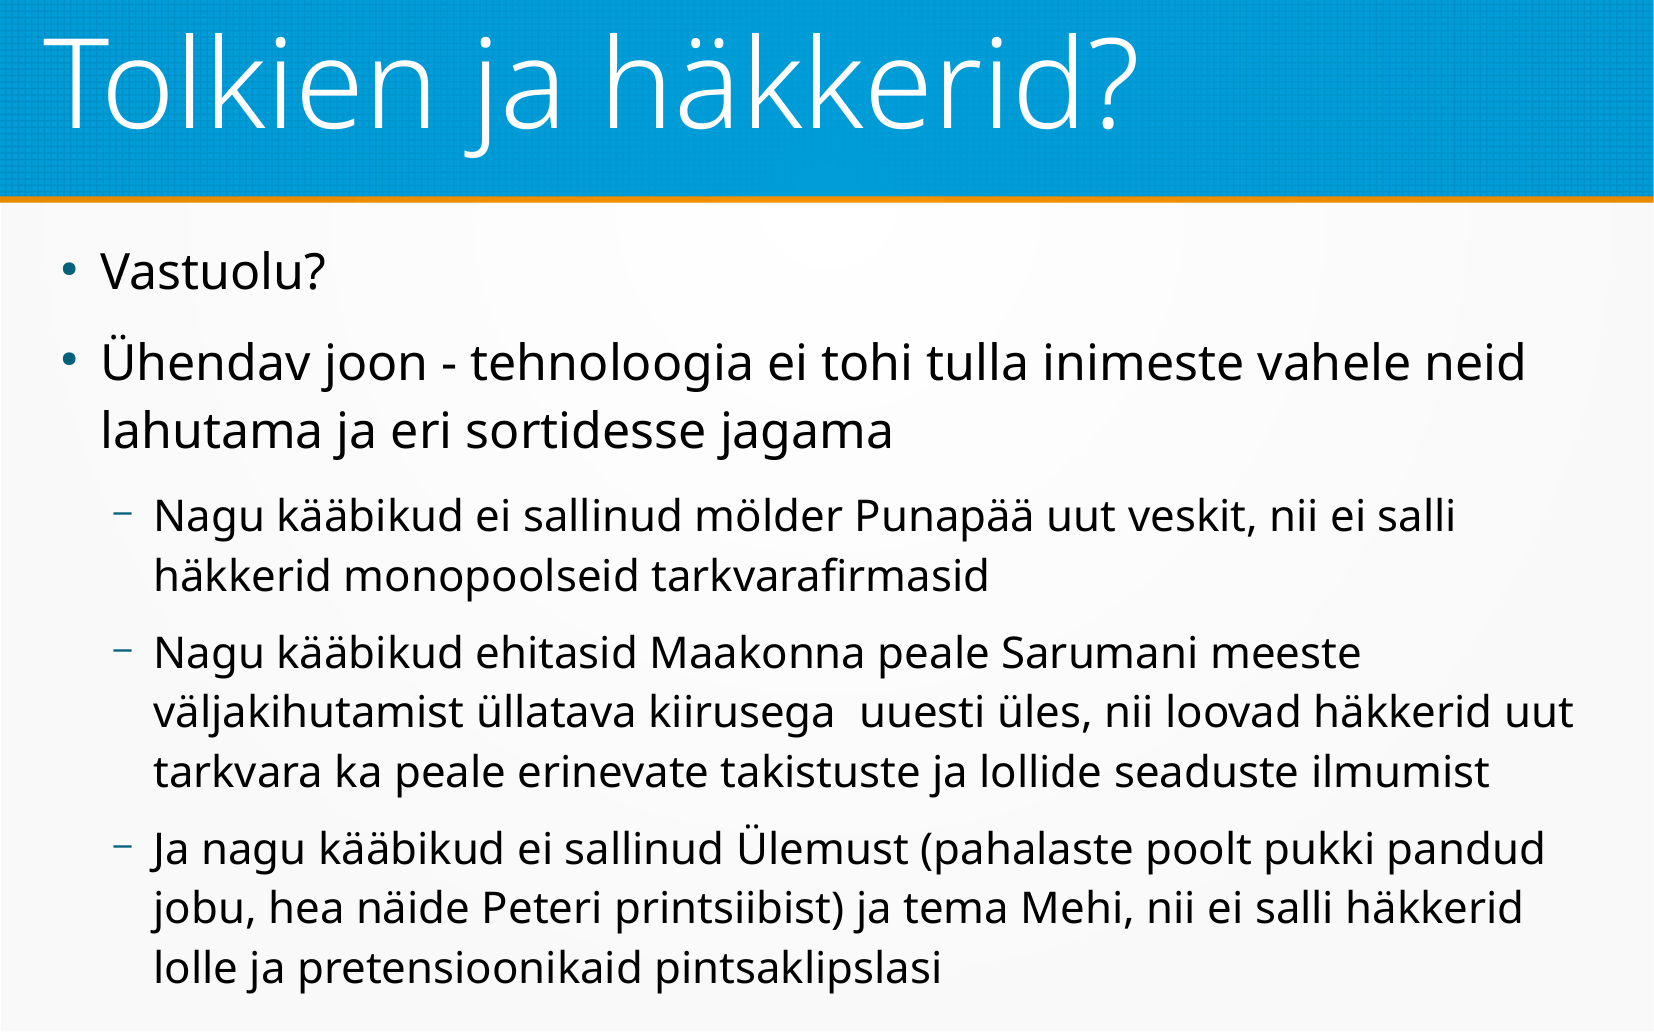

# Tolkien ja häkkerid?
Vastuolu?
Ühendav joon - tehnoloogia ei tohi tulla inimeste vahele neid lahutama ja eri sortidesse jagama
Nagu kääbikud ei sallinud mölder Punapää uut veskit, nii ei salli häkkerid monopoolseid tarkvarafirmasid
Nagu kääbikud ehitasid Maakonna peale Sarumani meeste väljakihutamist üllatava kiirusega uuesti üles, nii loovad häkkerid uut tarkvara ka peale erinevate takistuste ja lollide seaduste ilmumist
Ja nagu kääbikud ei sallinud Ülemust (pahalaste poolt pukki pandud jobu, hea näide Peteri printsiibist) ja tema Mehi, nii ei salli häkkerid lolle ja pretensioonikaid pintsaklipslasi